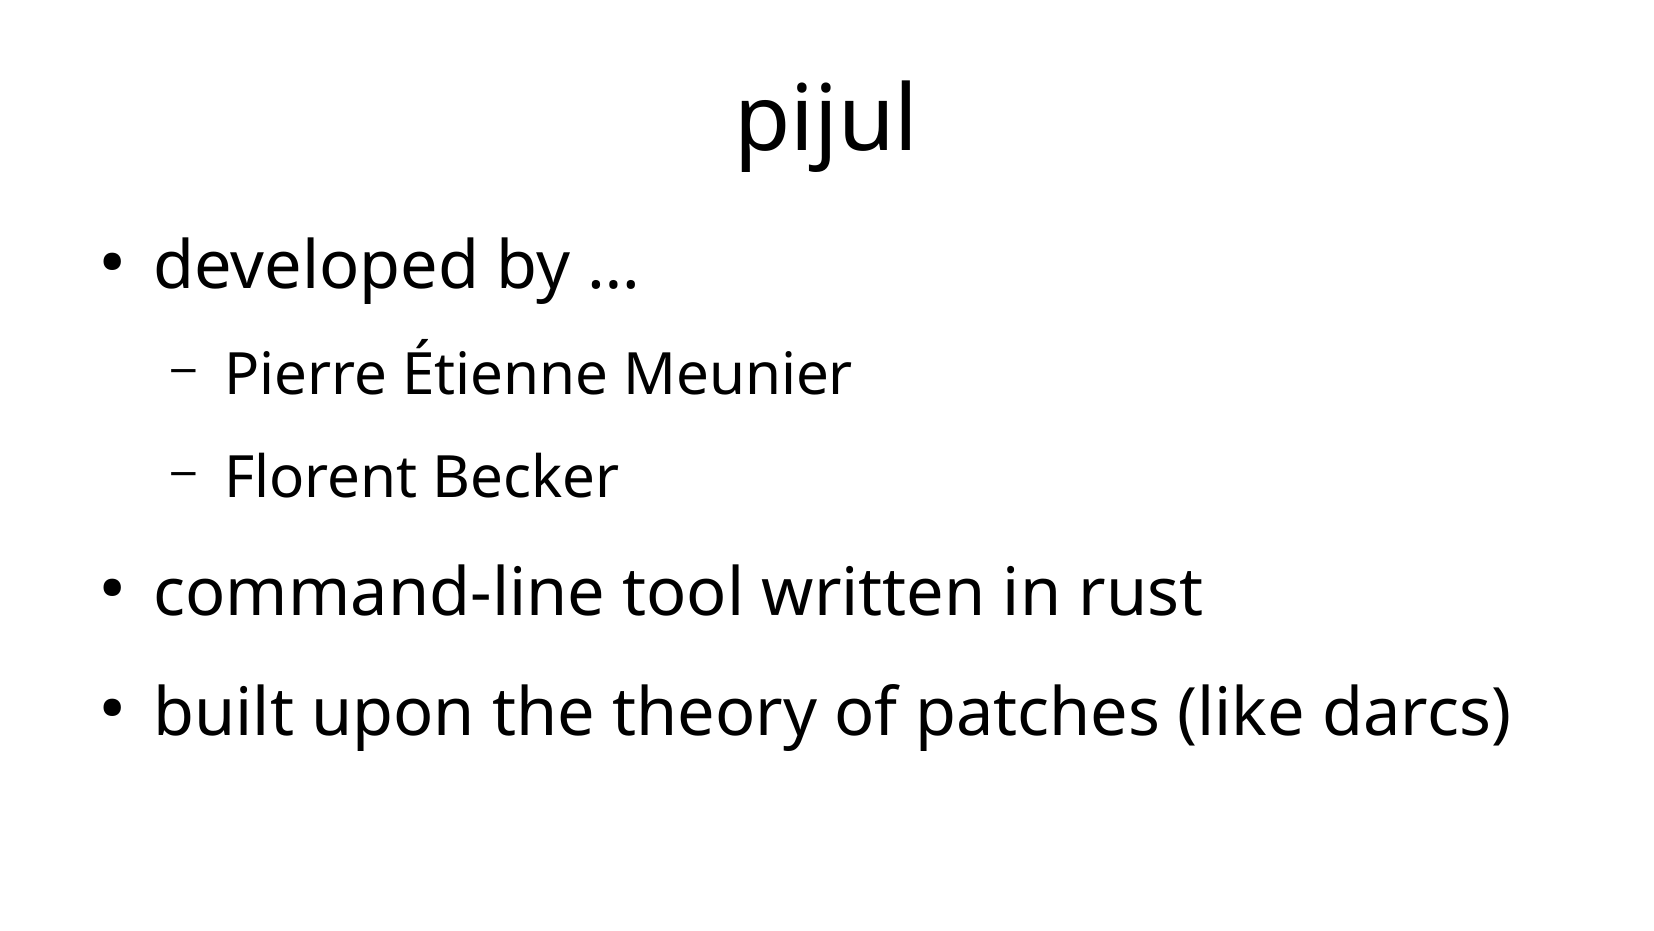

# pijul
developed by …
Pierre Étienne Meunier
Florent Becker
command-line tool written in rust
built upon the theory of patches (like darcs)